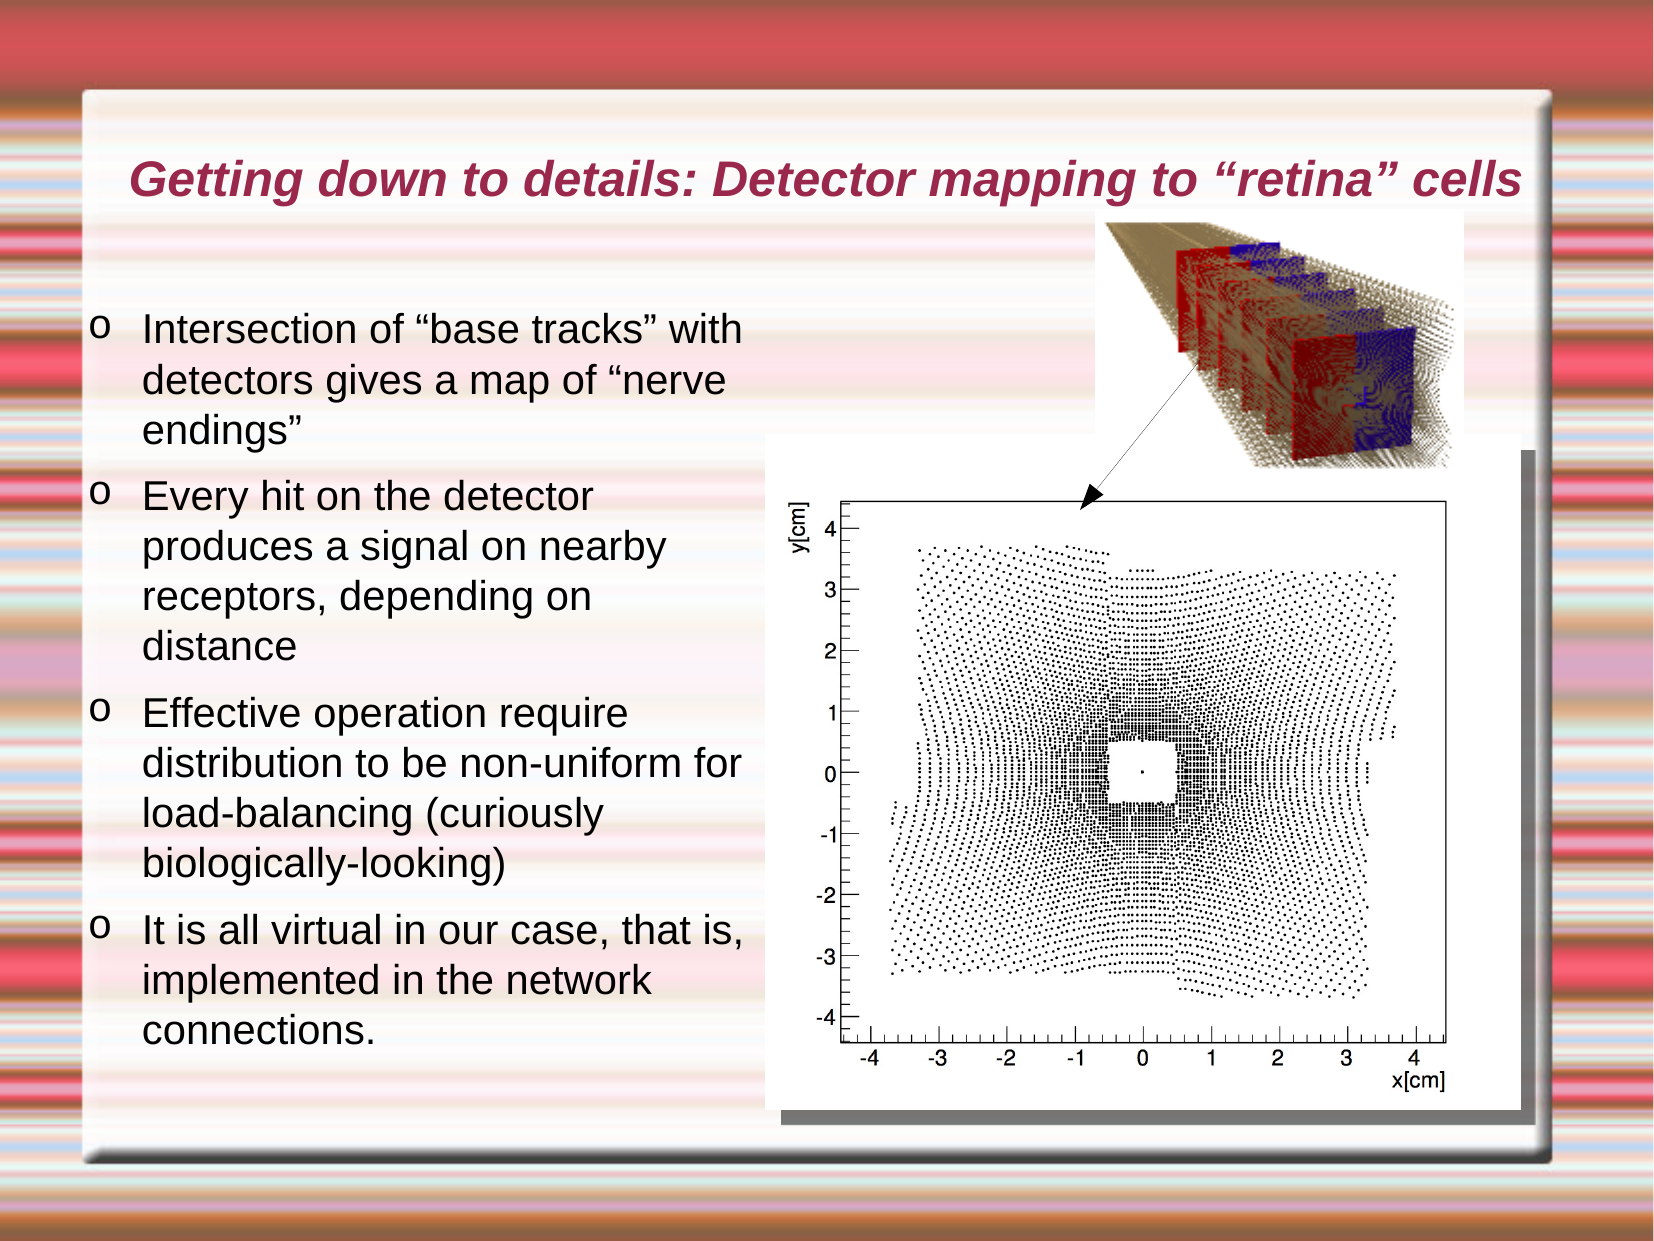

# Getting down to details: Detector mapping to “retina” cells
Intersection of “base tracks” with detectors gives a map of “nerve endings”
Every hit on the detector produces a signal on nearby receptors, depending on distance
Effective operation require distribution to be non-uniform for load-balancing (curiously biologically-looking)
It is all virtual in our case, that is, implemented in the network connections.